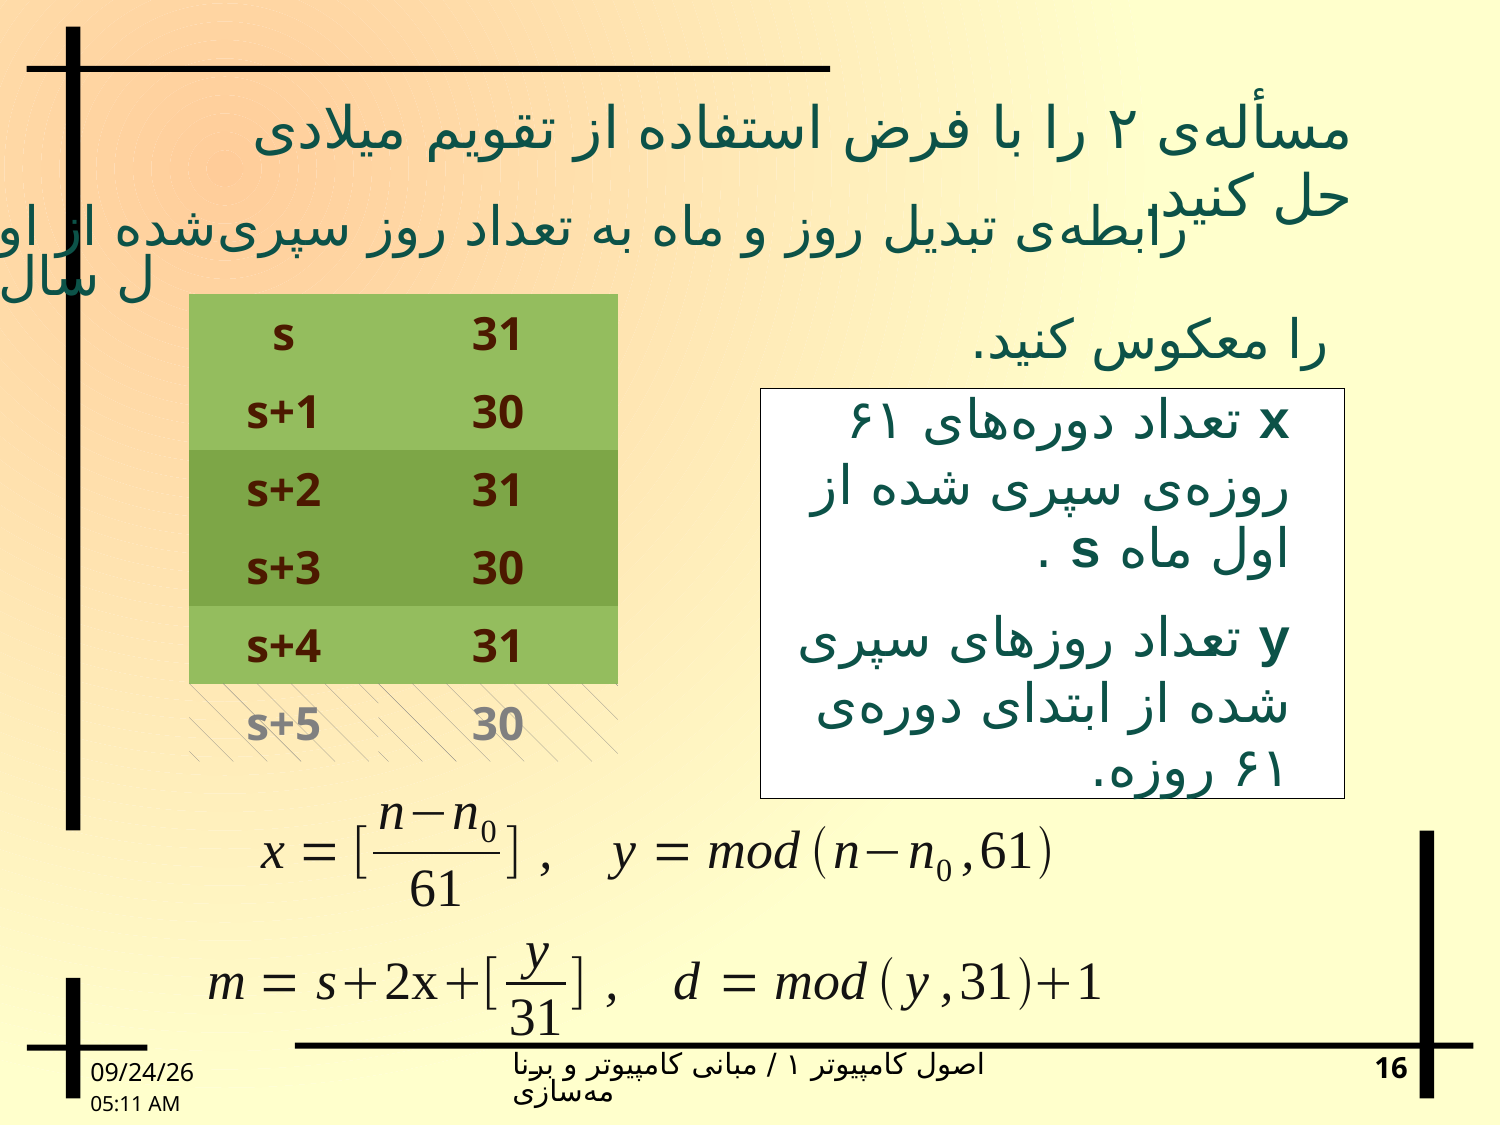

# مسأله‌ی ۲ را با فرض استفاده از تقویم میلادی حل کنید.
رابطه‌ی تبدیل روز و ماه به تعداد روز سپری‌شده از اول سال را معکوس کنید.
| s | 31 |
| --- | --- |
| s+1 | 30 |
| s+2 | 31 |
| s+3 | 30 |
| s+4 | 31 |
| s+5 | 30 |
x تعداد دوره‌های ۶۱ روزه‌ی سپری شده از اول ماه s .
y تعداد روزهای سپری شده از ابتدای دوره‌ی ۶۱ روزه.
اصول کامپیوتر ۱ / مبانی کامپیوتر و برنامه‌سازی
16